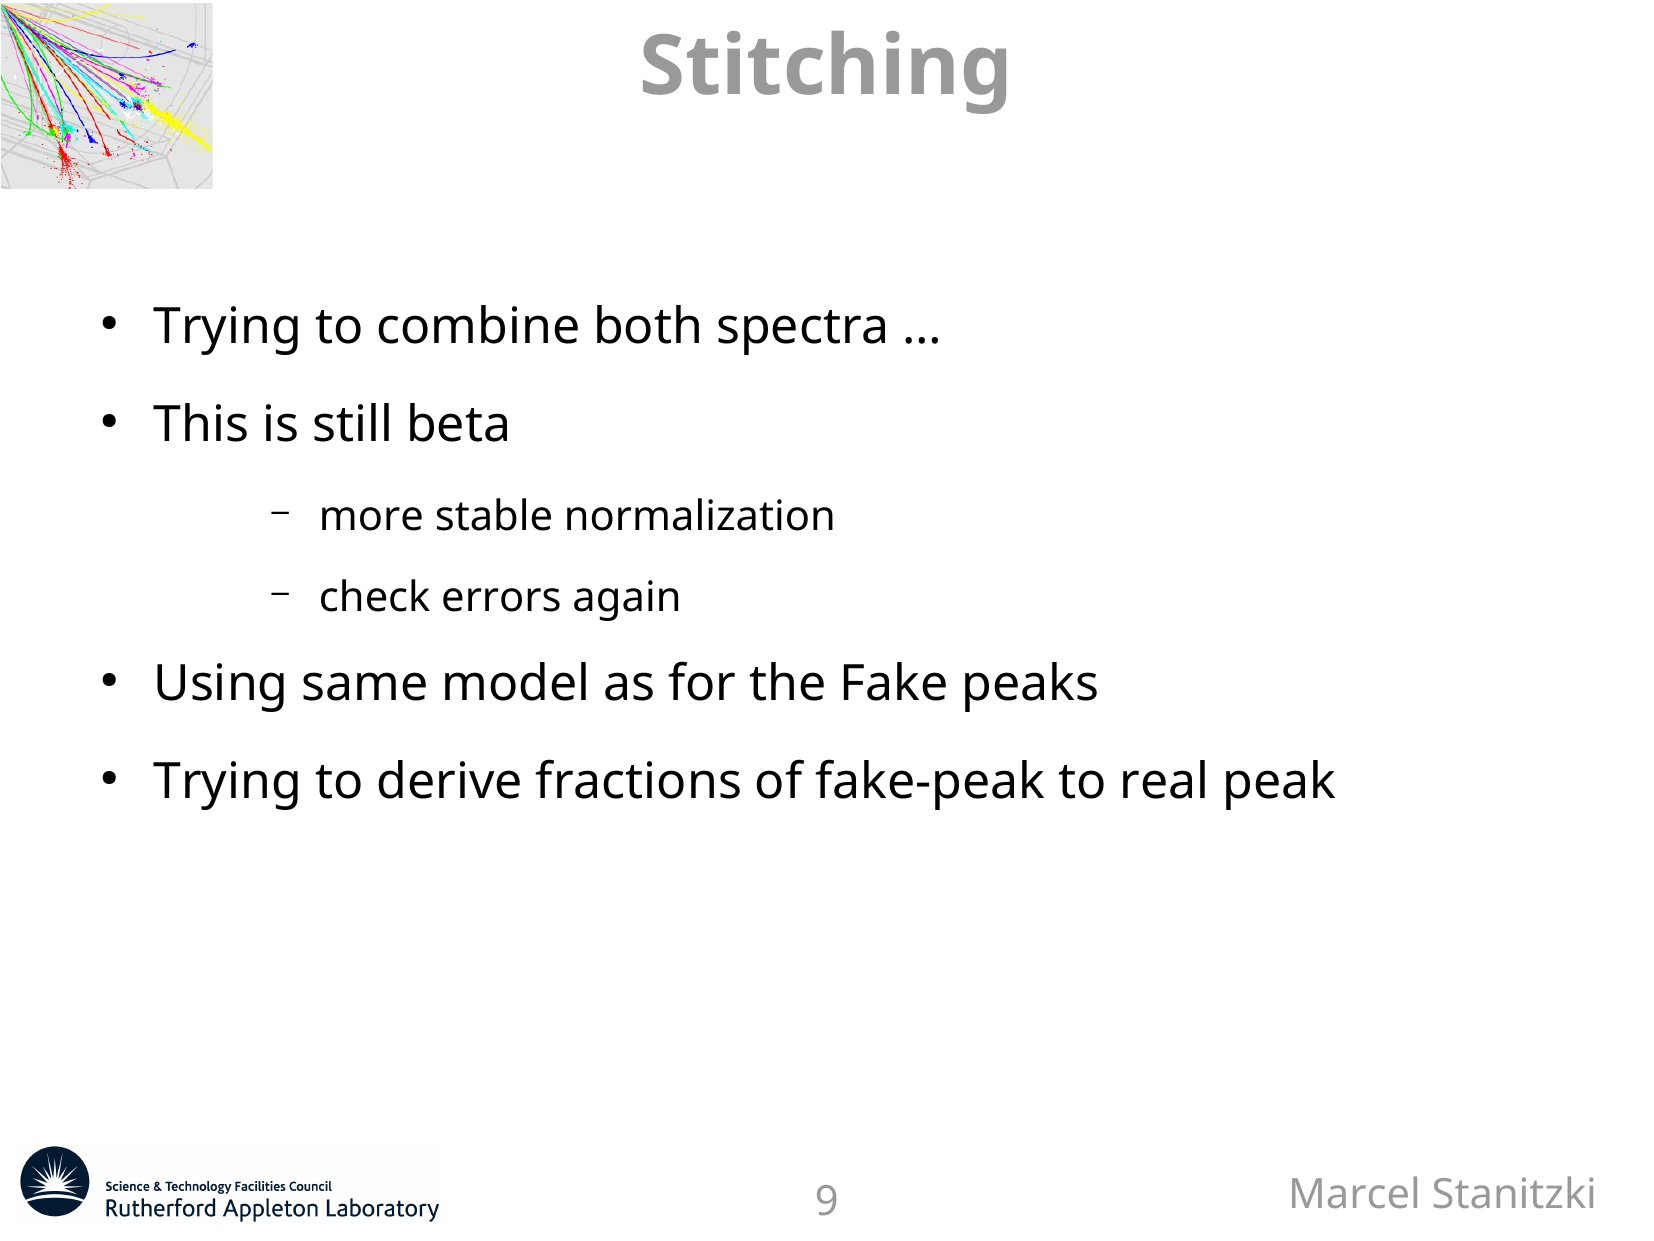

# Stitching
Trying to combine both spectra …
This is still beta
more stable normalization
check errors again
Using same model as for the Fake peaks
Trying to derive fractions of fake-peak to real peak